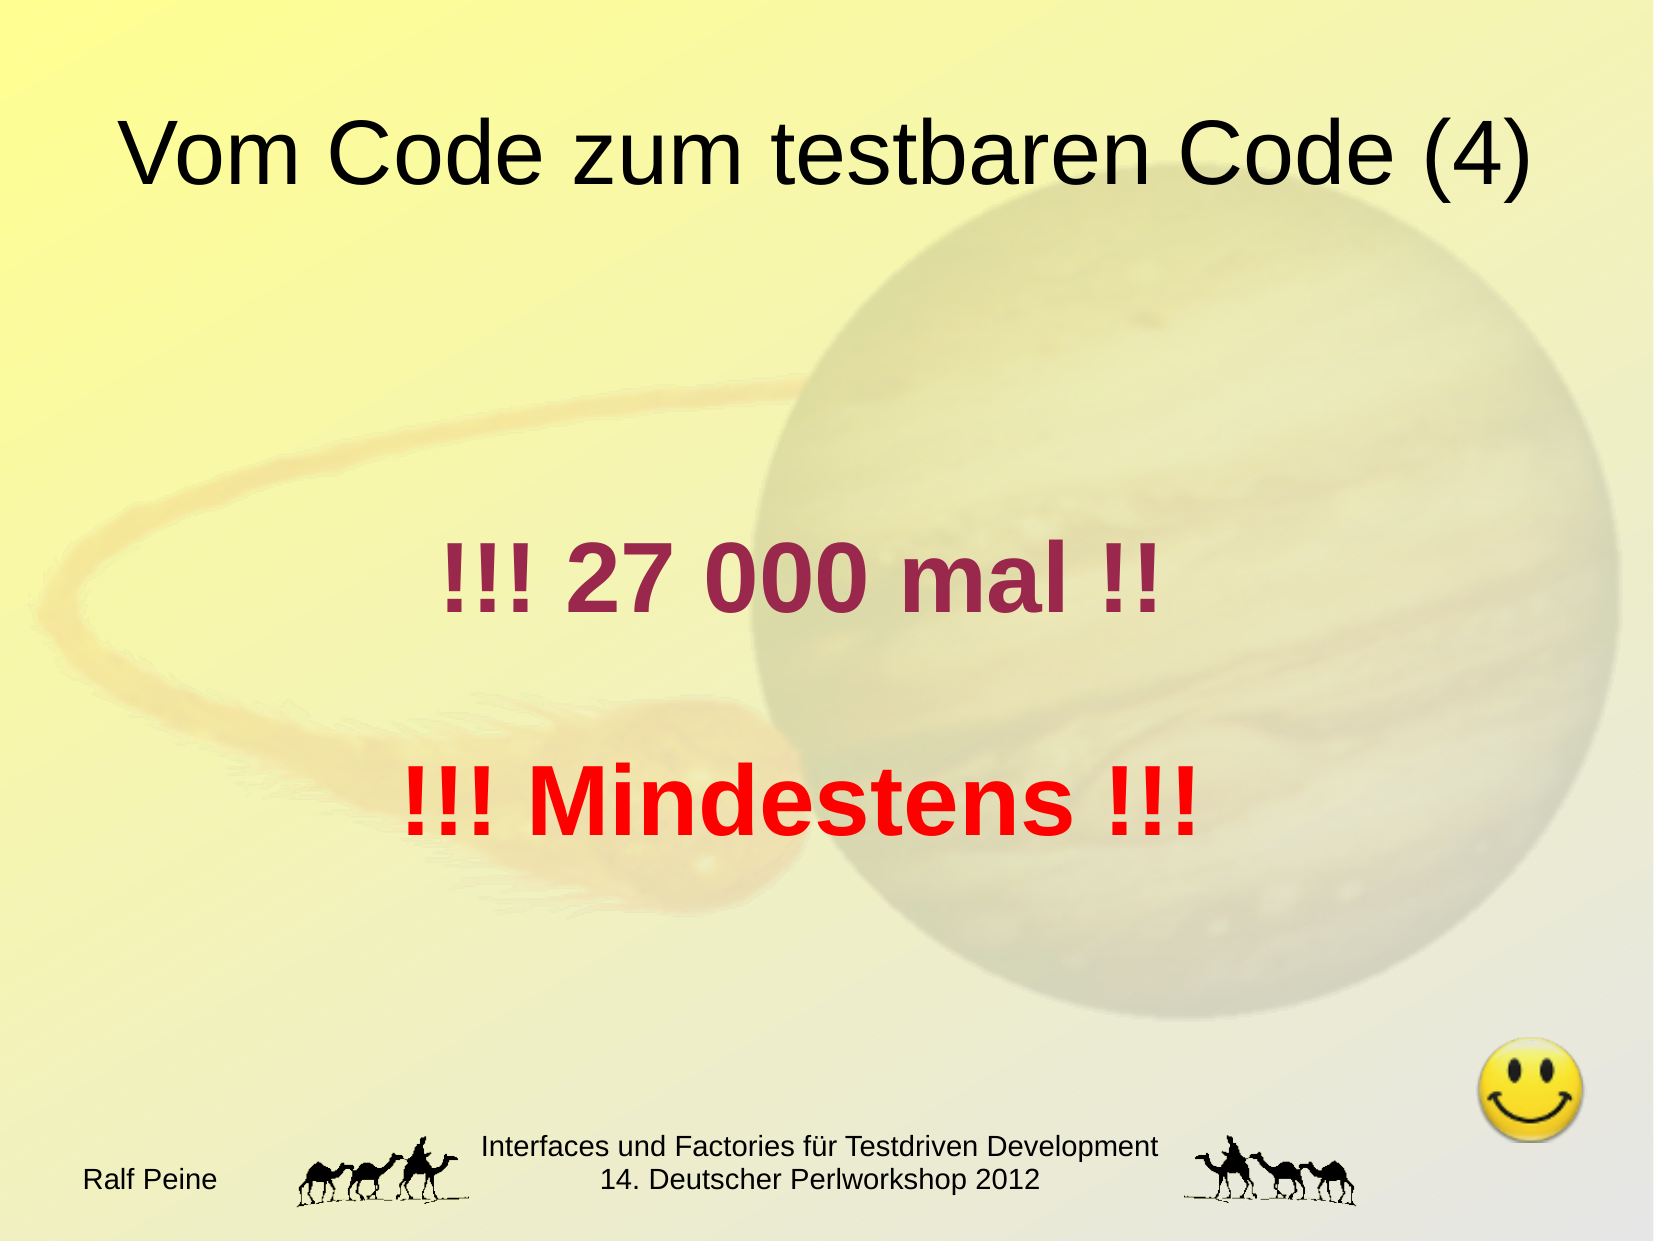

# Vom Code zum testbaren Code (4)
!!! 27 000 mal !!
!!! Mindestens !!!